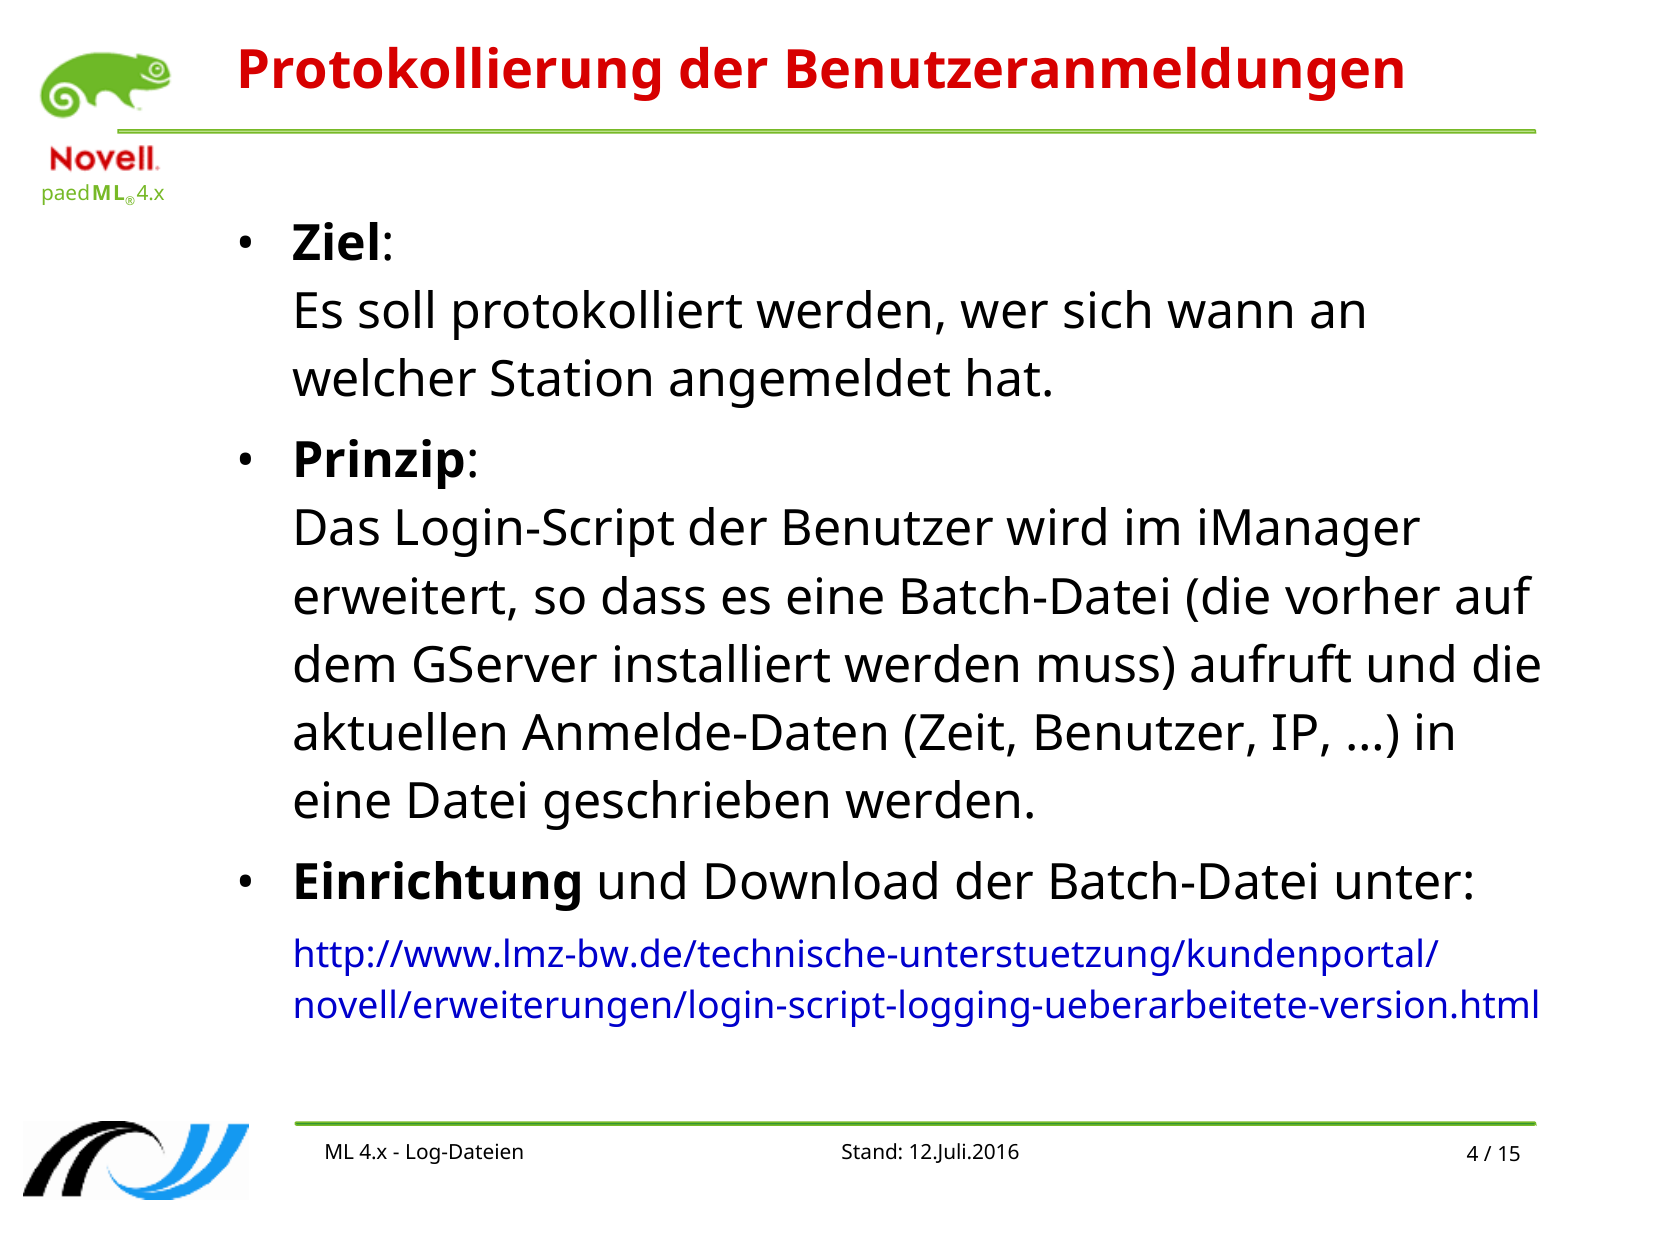

# Protokollierung der Benutzeranmeldungen
Ziel:
Es soll protokolliert werden, wer sich wann an welcher Station angemeldet hat.
Prinzip:
Das Login-Script der Benutzer wird im iManager erweitert, so dass es eine Batch-Datei (die vorher auf dem GServer installiert werden muss) aufruft und die aktuellen Anmelde-Daten (Zeit, Benutzer, IP, …) in eine Datei geschrieben werden.
Einrichtung und Download der Batch-Datei unter:
http://www.lmz-bw.de/technische-unterstuetzung/kundenportal/novell/erweiterungen/login-script-logging-ueberarbeitete-version.html
ML 4.x - Log-Dateien
12.Juli.2016
4